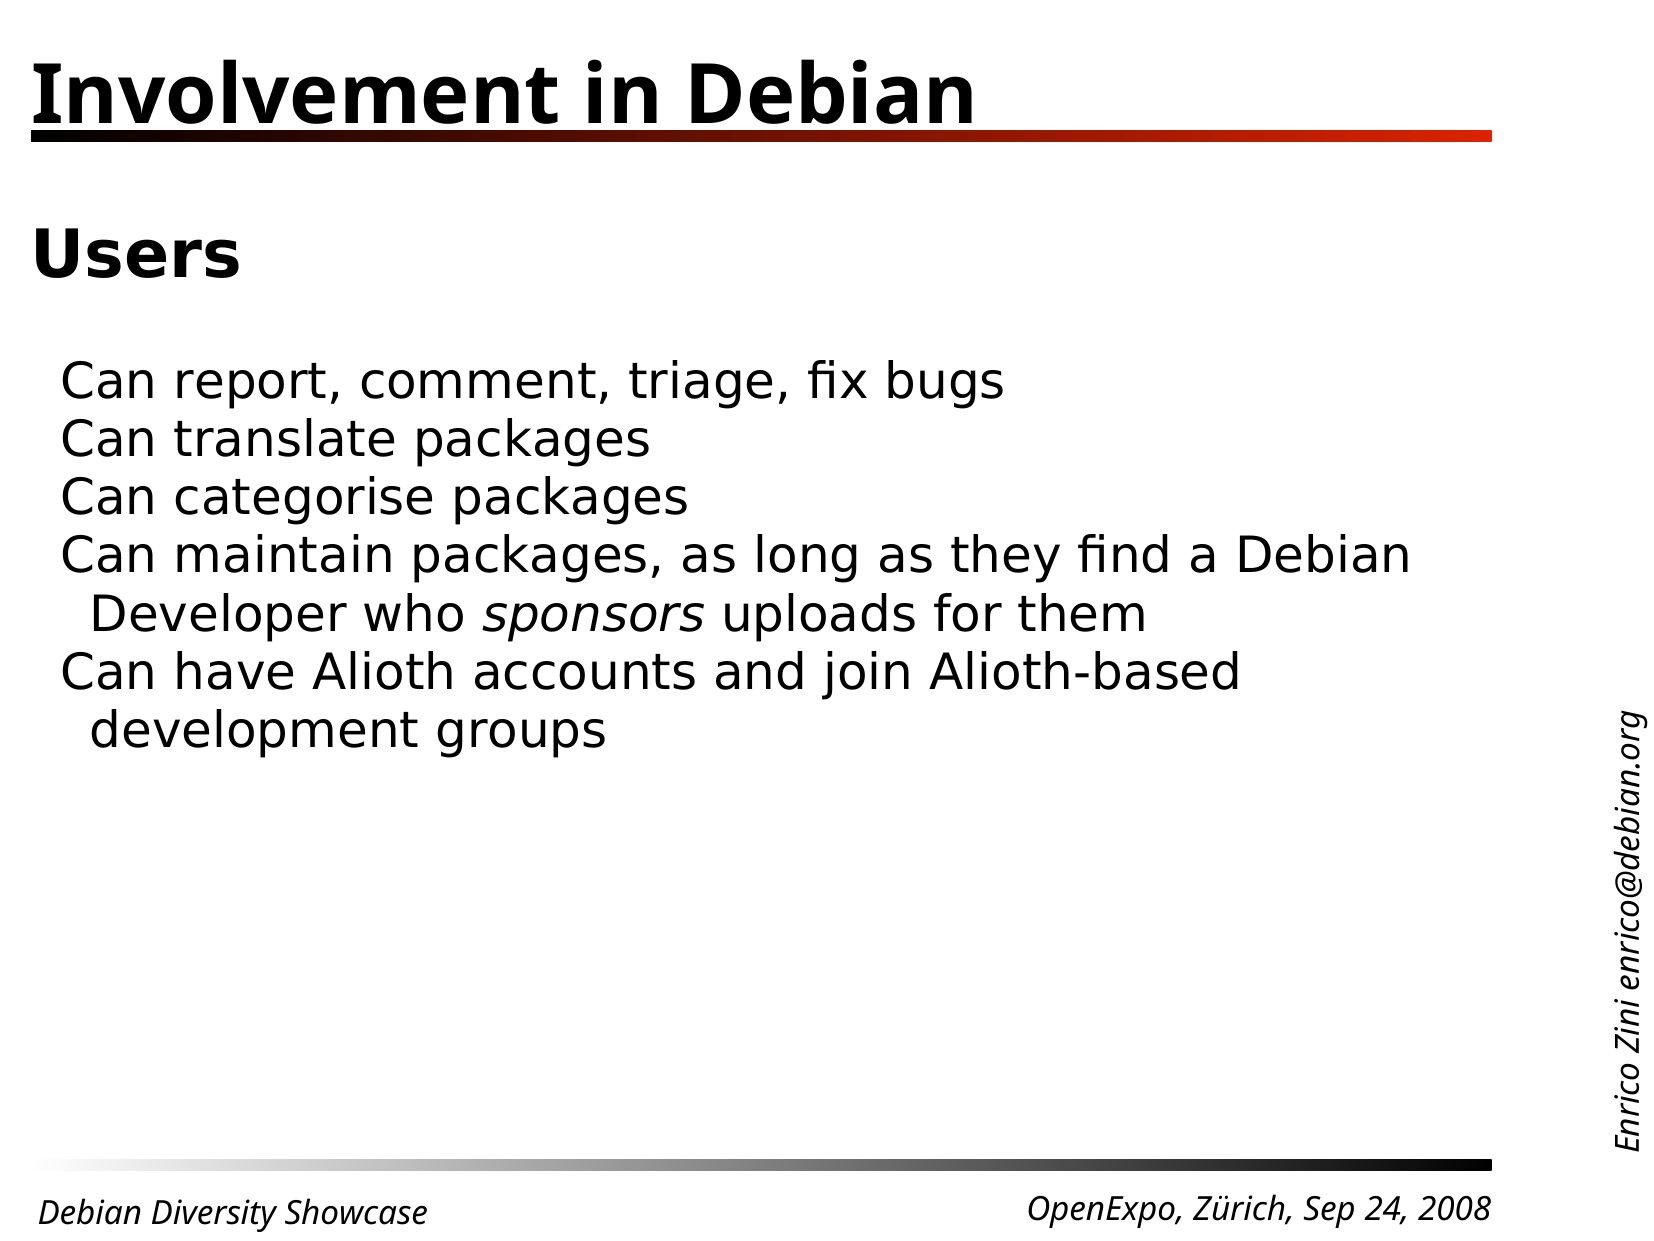

Involvement in Debian
Users
Can report, comment, triage, fix bugs
Can translate packages
Can categorise packages
Can maintain packages, as long as they find a Debian Developer who sponsors uploads for them
Can have Alioth accounts and join Alioth-based development groups